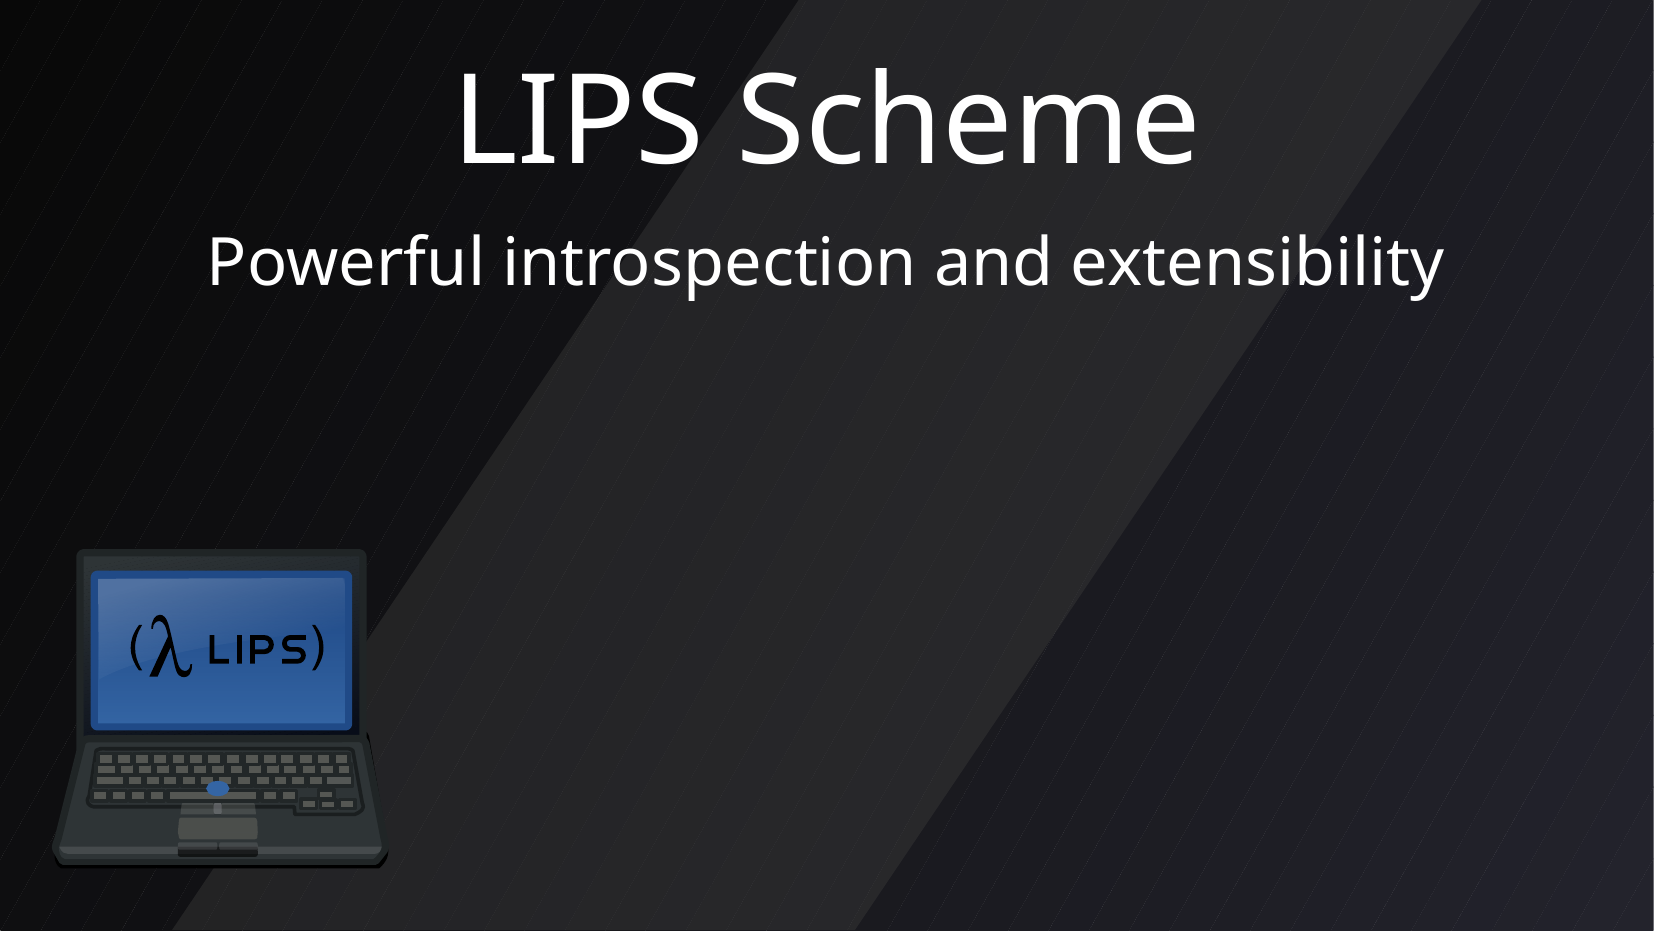

# LIPS Scheme
Powerful introspection and extensibility